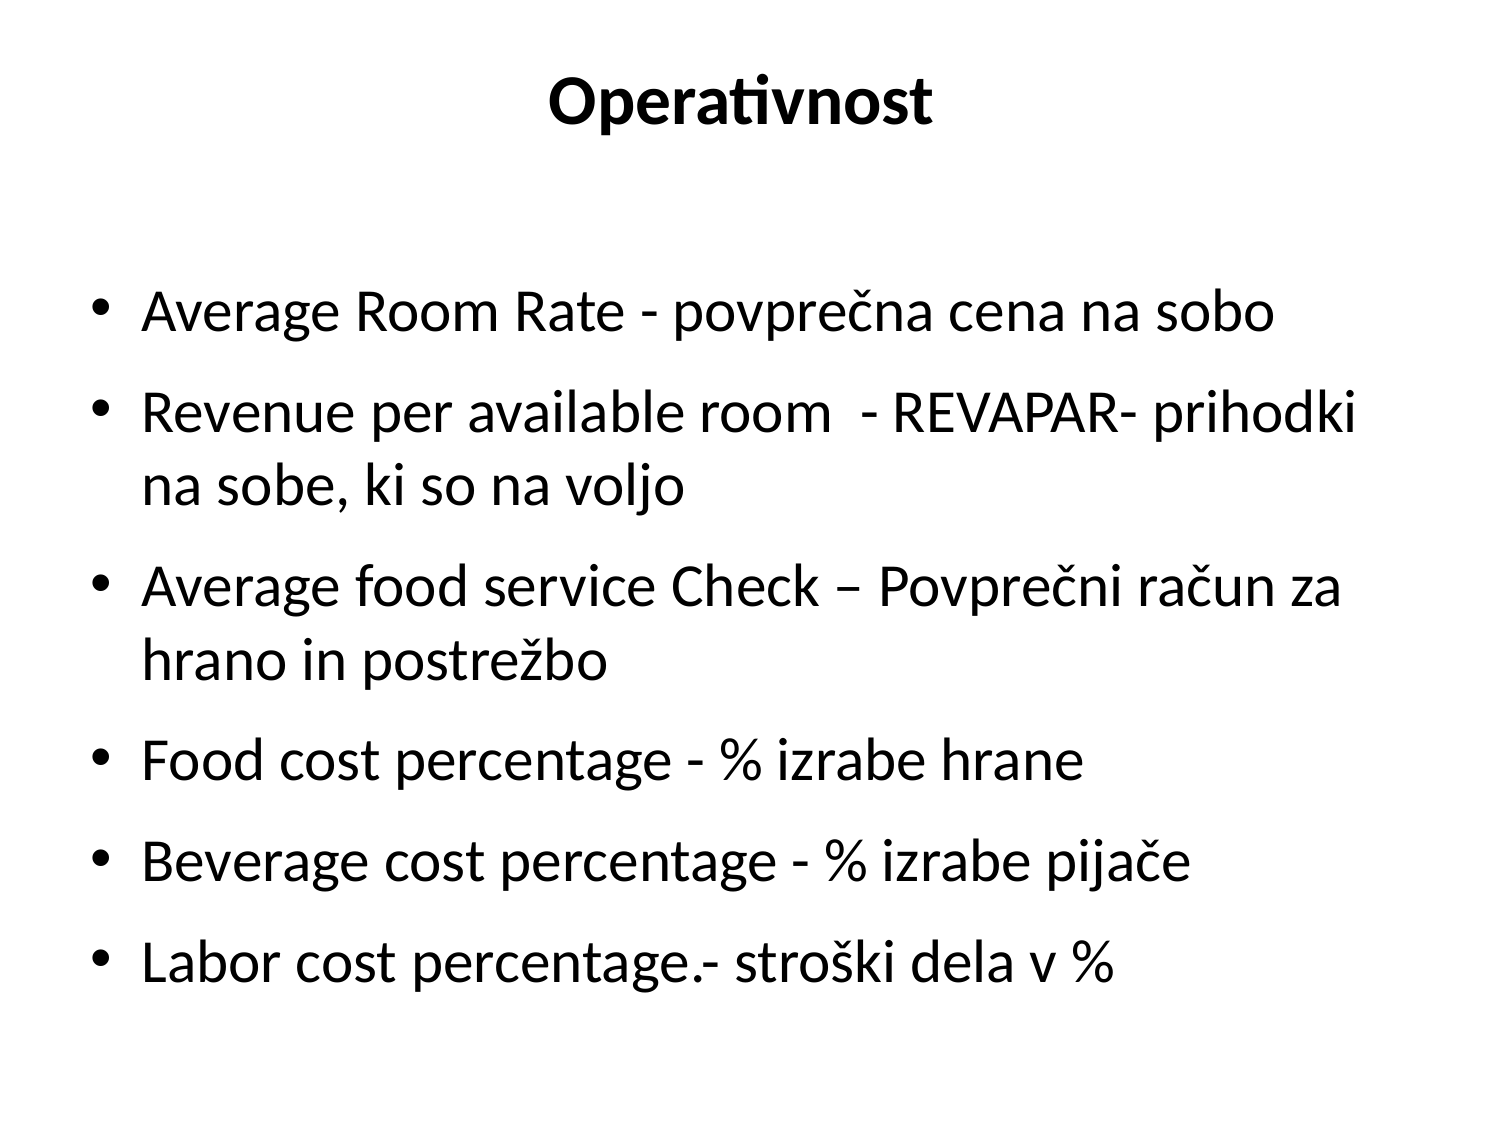

# Operativnost
Average Room Rate - povprečna cena na sobo
Revenue per available room - REVAPAR- prihodki na sobe, ki so na voljo
Average food service Check – Povprečni račun za hrano in postrežbo
Food cost percentage - % izrabe hrane
Beverage cost percentage - % izrabe pijače
Labor cost percentage.- stroški dela v %